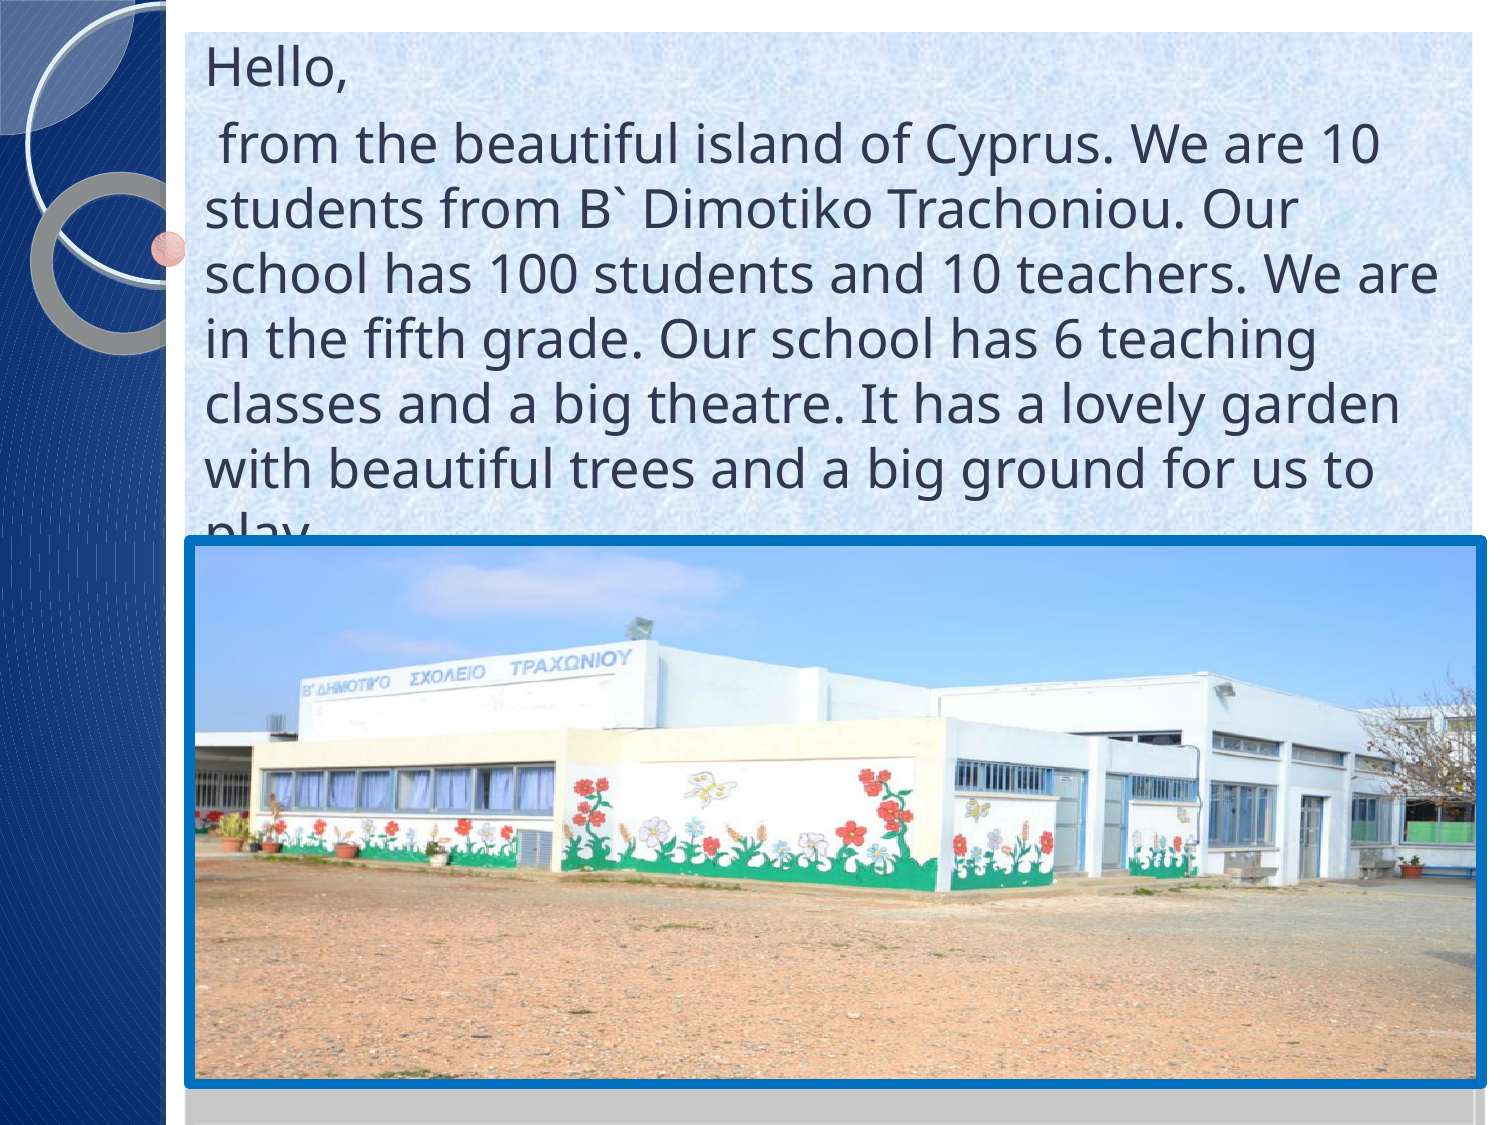

# Hello,
 from the beautiful island of Cyprus. We are 10 students from B` Dimotiko Trachoniou. Our school has 100 students and 10 teachers. We are in the fifth grade. Our school has 6 teaching classes and a big theatre. It has a lovely garden with beautiful trees and a big ground for us to play.